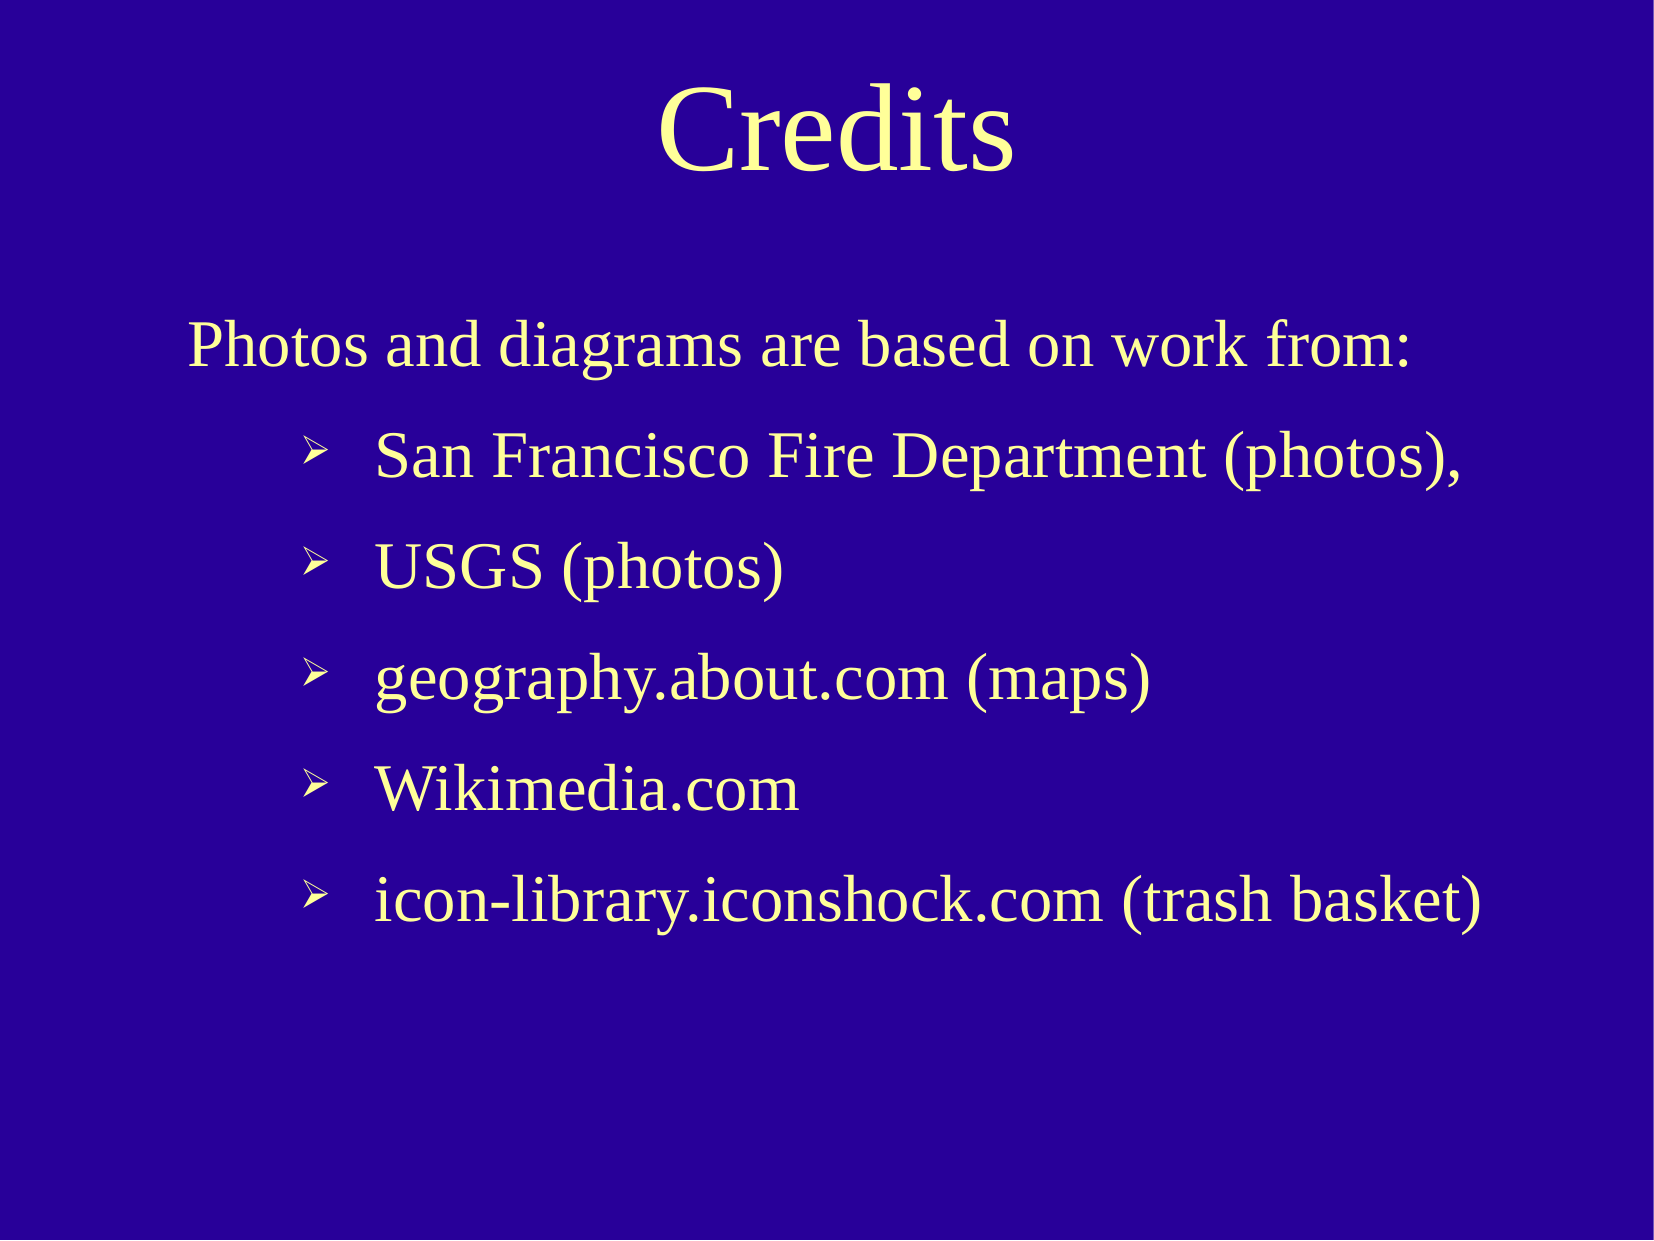

# Credits
Photos and diagrams are based on work from:
San Francisco Fire Department (photos),
USGS (photos)
geography.about.com (maps)
Wikimedia.com
icon-library.iconshock.com (trash basket)